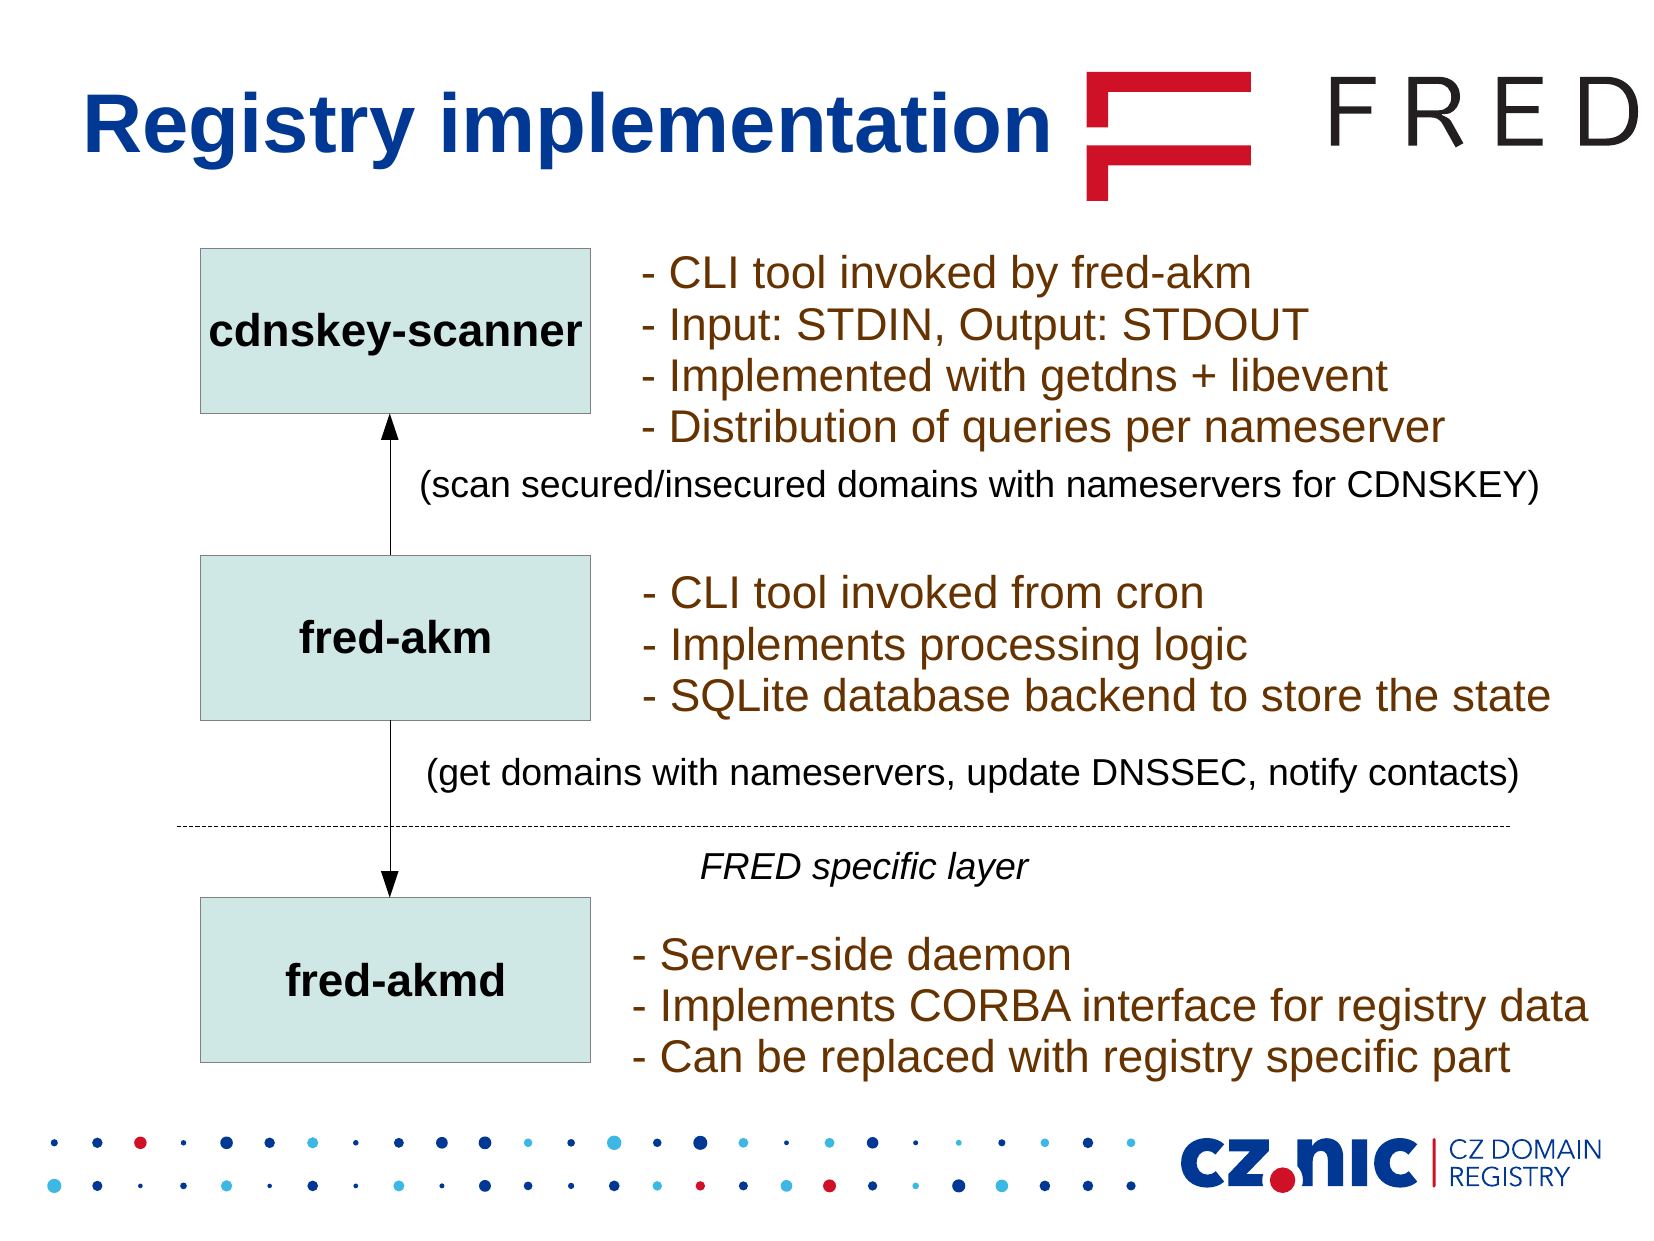

# Registry implementation
- CLI tool invoked by fred-akm
- Input: STDIN, Output: STDOUT
- Implemented with getdns + libevent
- Distribution of queries per nameserver
cdnskey-scanner
(scan secured/insecured domains with nameservers for CDNSKEY)
fred-akm
- CLI tool invoked from cron
- Implements processing logic
- SQLite database backend to store the state
(get domains with nameservers, update DNSSEC, notify contacts)
FRED specific layer
fred-akmd
- Server-side daemon
- Implements CORBA interface for registry data
- Can be replaced with registry specific part